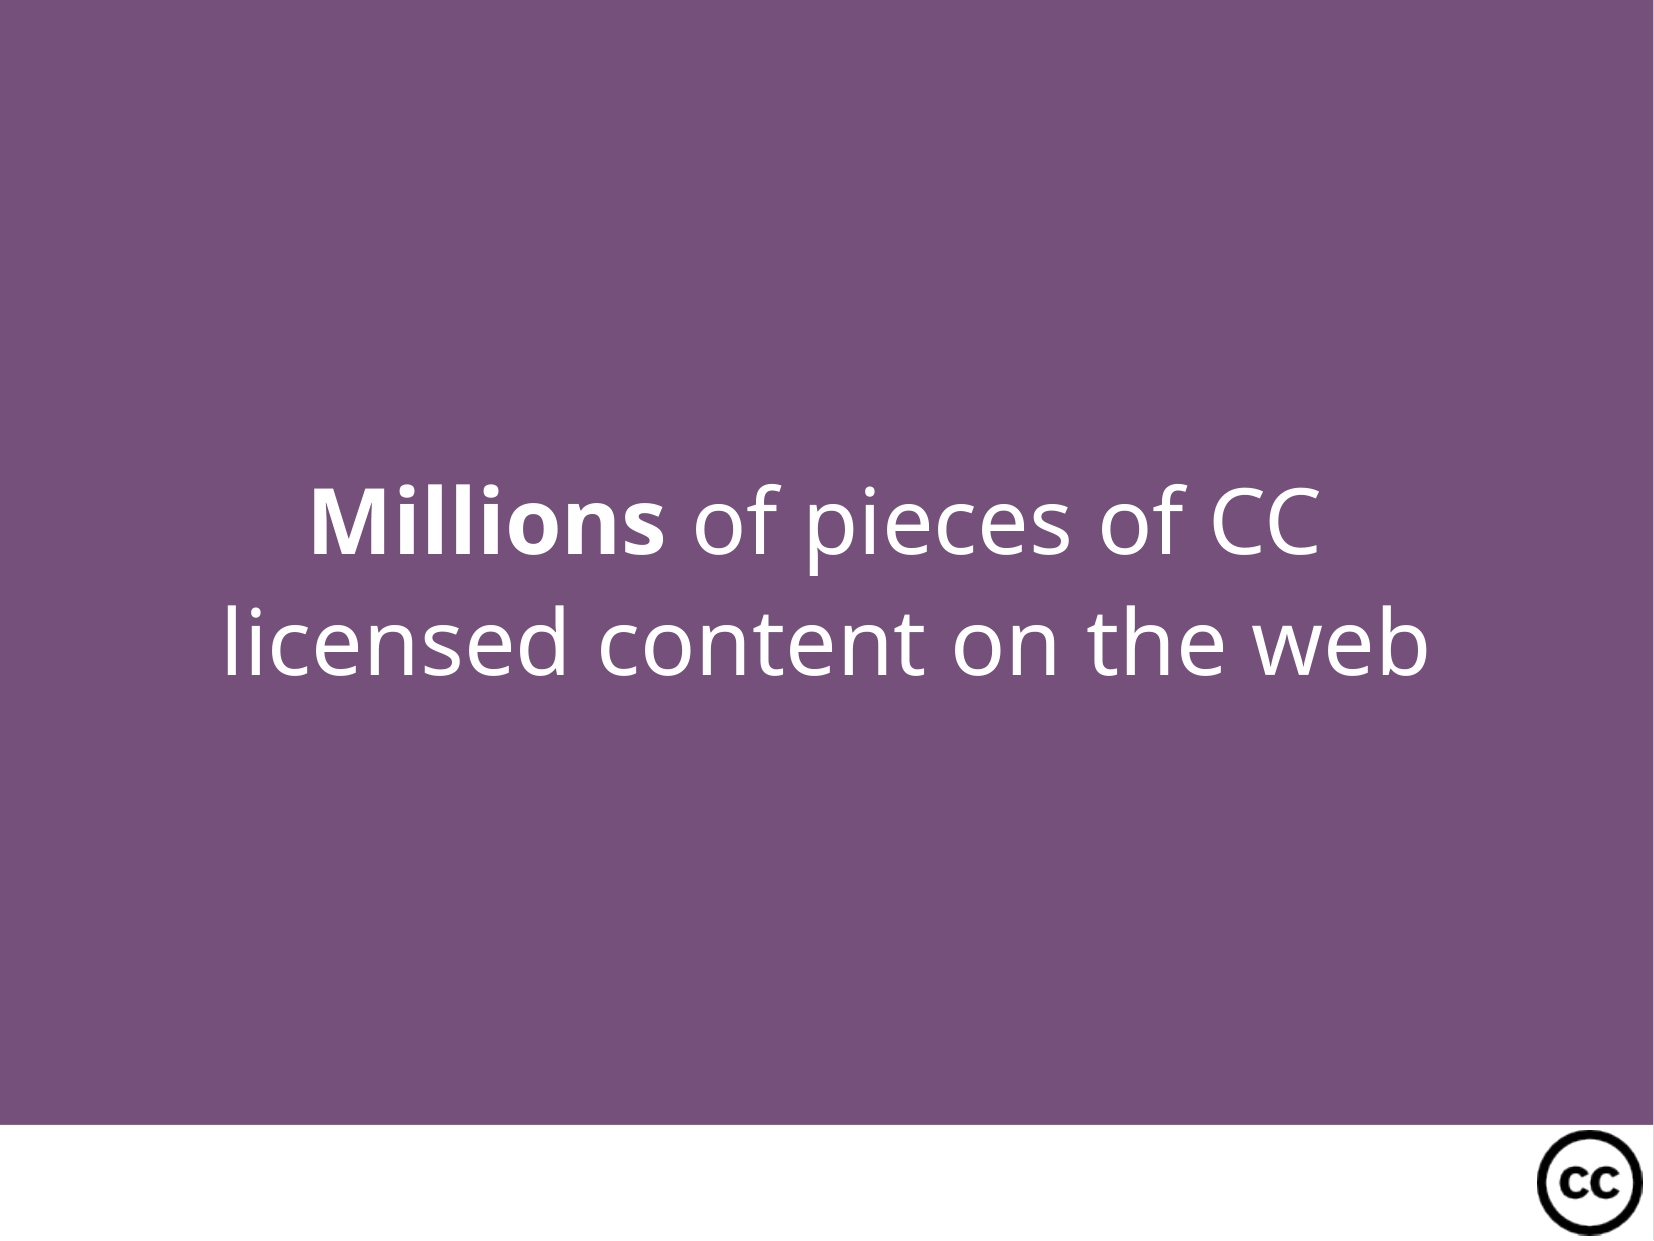

# Millions of pieces of CC licensed content on the web